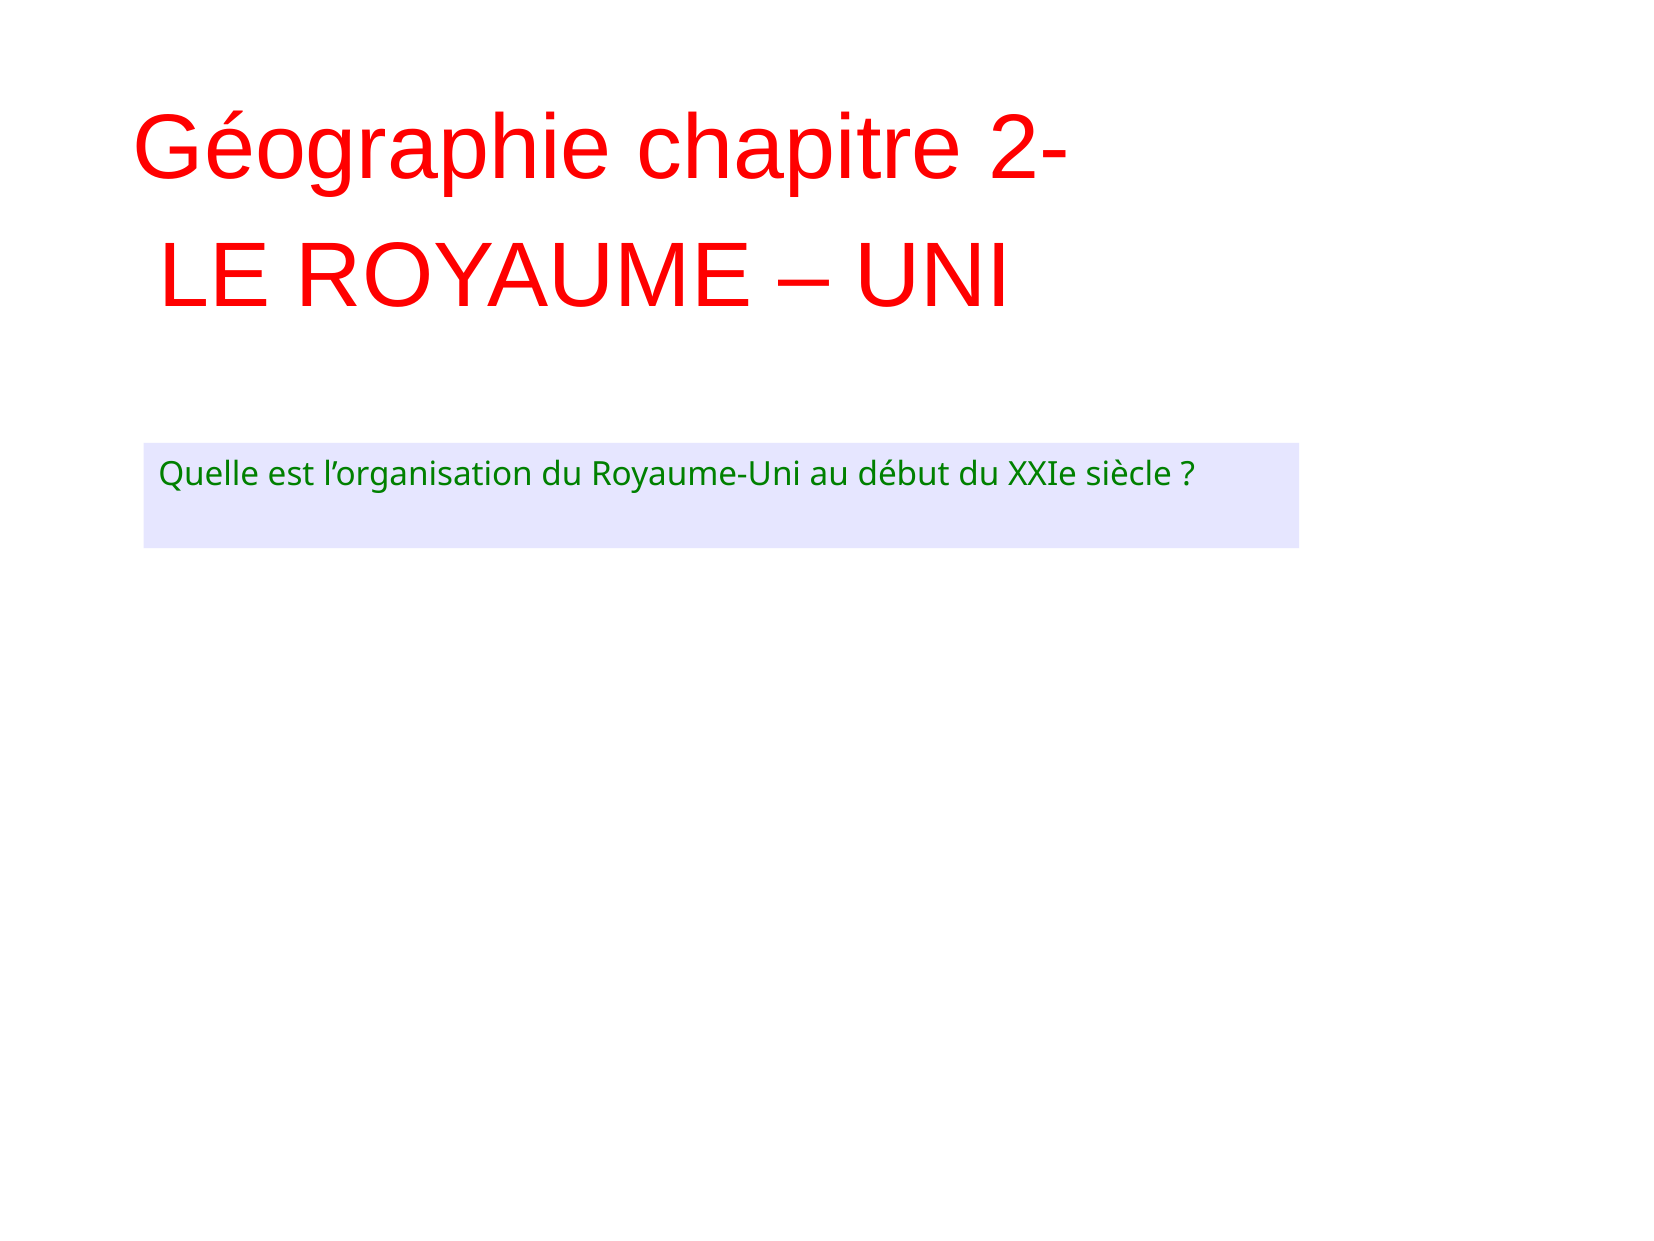

Géographie chapitre 2-
 LE ROYAUME – UNI
Quelle est l’organisation du Royaume-Uni au début du XXIe siècle ?